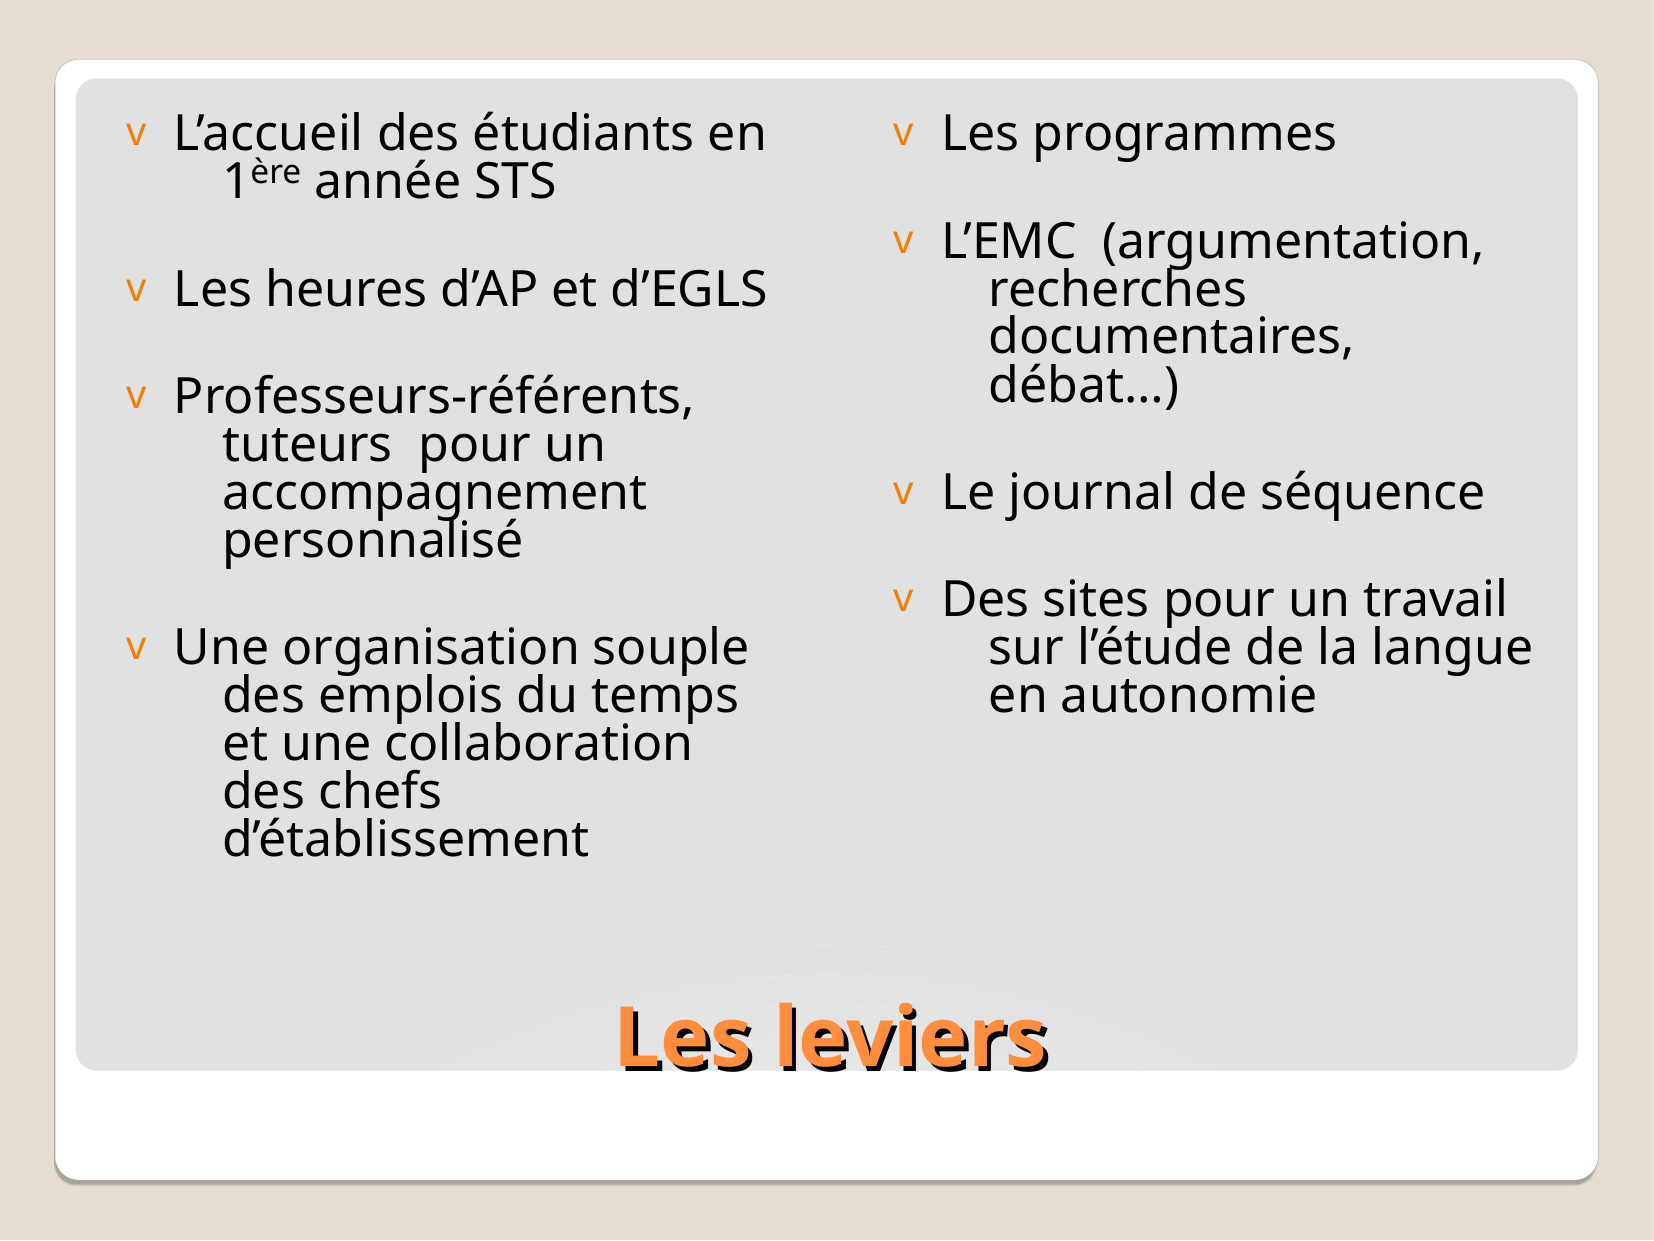

L’accueil des étudiants en 1ère année STS
Les heures d’AP et d’EGLS
Professeurs-référents, tuteurs pour un accompagnement personnalisé
Une organisation souple des emplois du temps et une collaboration des chefs d’établissement
Les programmes
L’EMC (argumentation, recherches documentaires, débat…)
Le journal de séquence
Des sites pour un travail sur l’étude de la langue en autonomie
# Les leviers